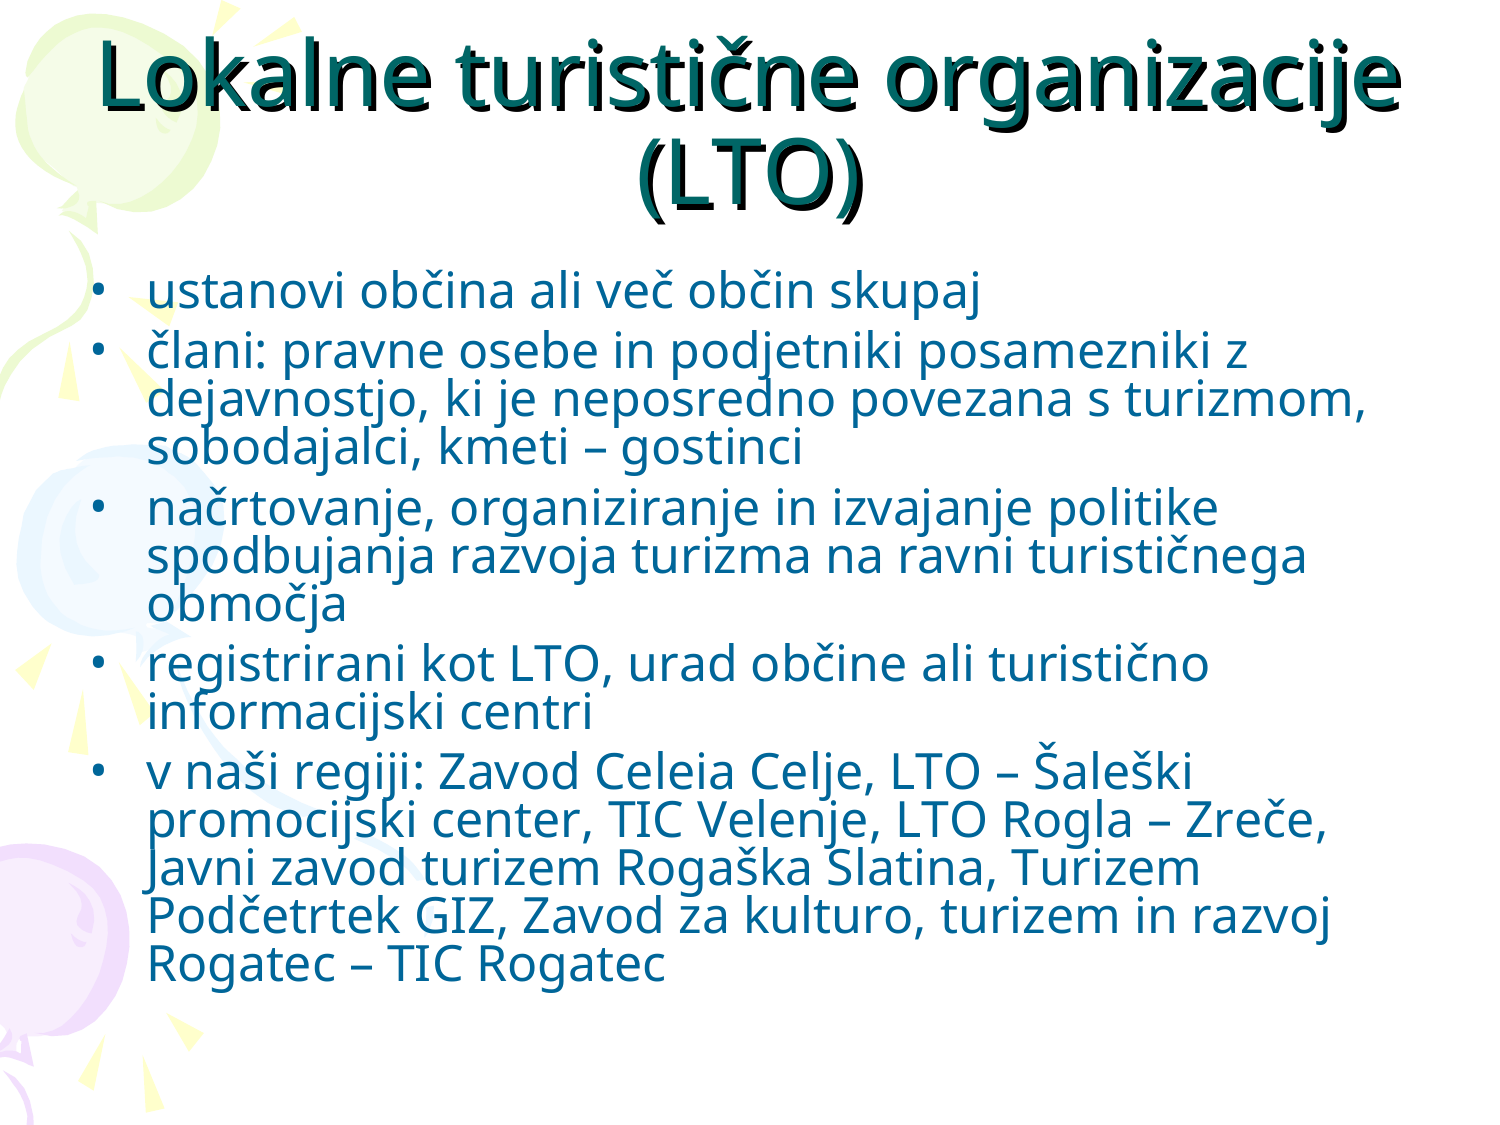

# Lokalne turistične organizacije (LTO)
ustanovi občina ali več občin skupaj
člani: pravne osebe in podjetniki posamezniki z dejavnostjo, ki je neposredno povezana s turizmom, sobodajalci, kmeti – gostinci
načrtovanje, organiziranje in izvajanje politike spodbujanja razvoja turizma na ravni turističnega območja
registrirani kot LTO, urad občine ali turistično informacijski centri
v naši regiji: Zavod Celeia Celje, LTO – Šaleški promocijski center, TIC Velenje, LTO Rogla – Zreče, Javni zavod turizem Rogaška Slatina, Turizem Podčetrtek GIZ, Zavod za kulturo, turizem in razvoj Rogatec – TIC Rogatec